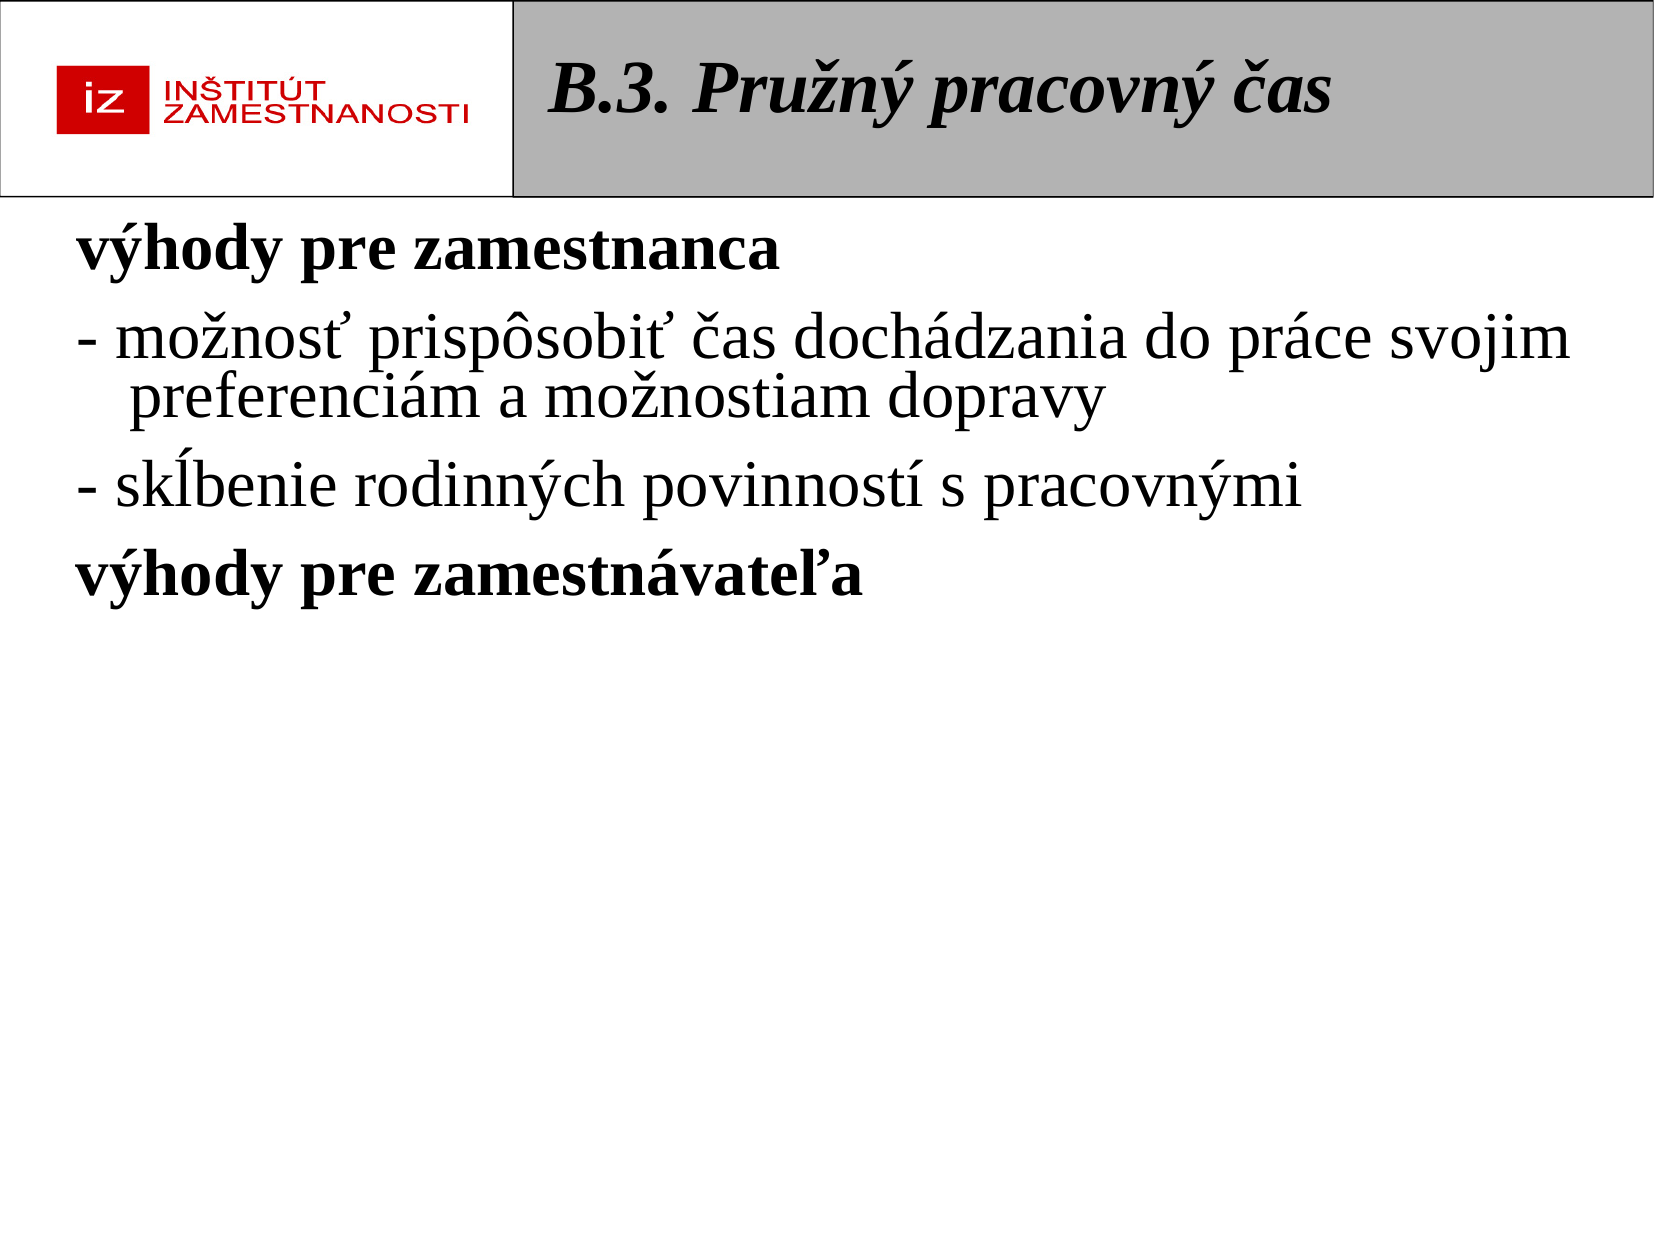

B.3. Pružný pracovný čas
# výhody pre zamestnanca
- možnosť prispôsobiť čas dochádzania do práce svojim preferenciám a možnostiam dopravy
- skĺbenie rodinných povinností s pracovnými
 výhody pre zamestnávateľa